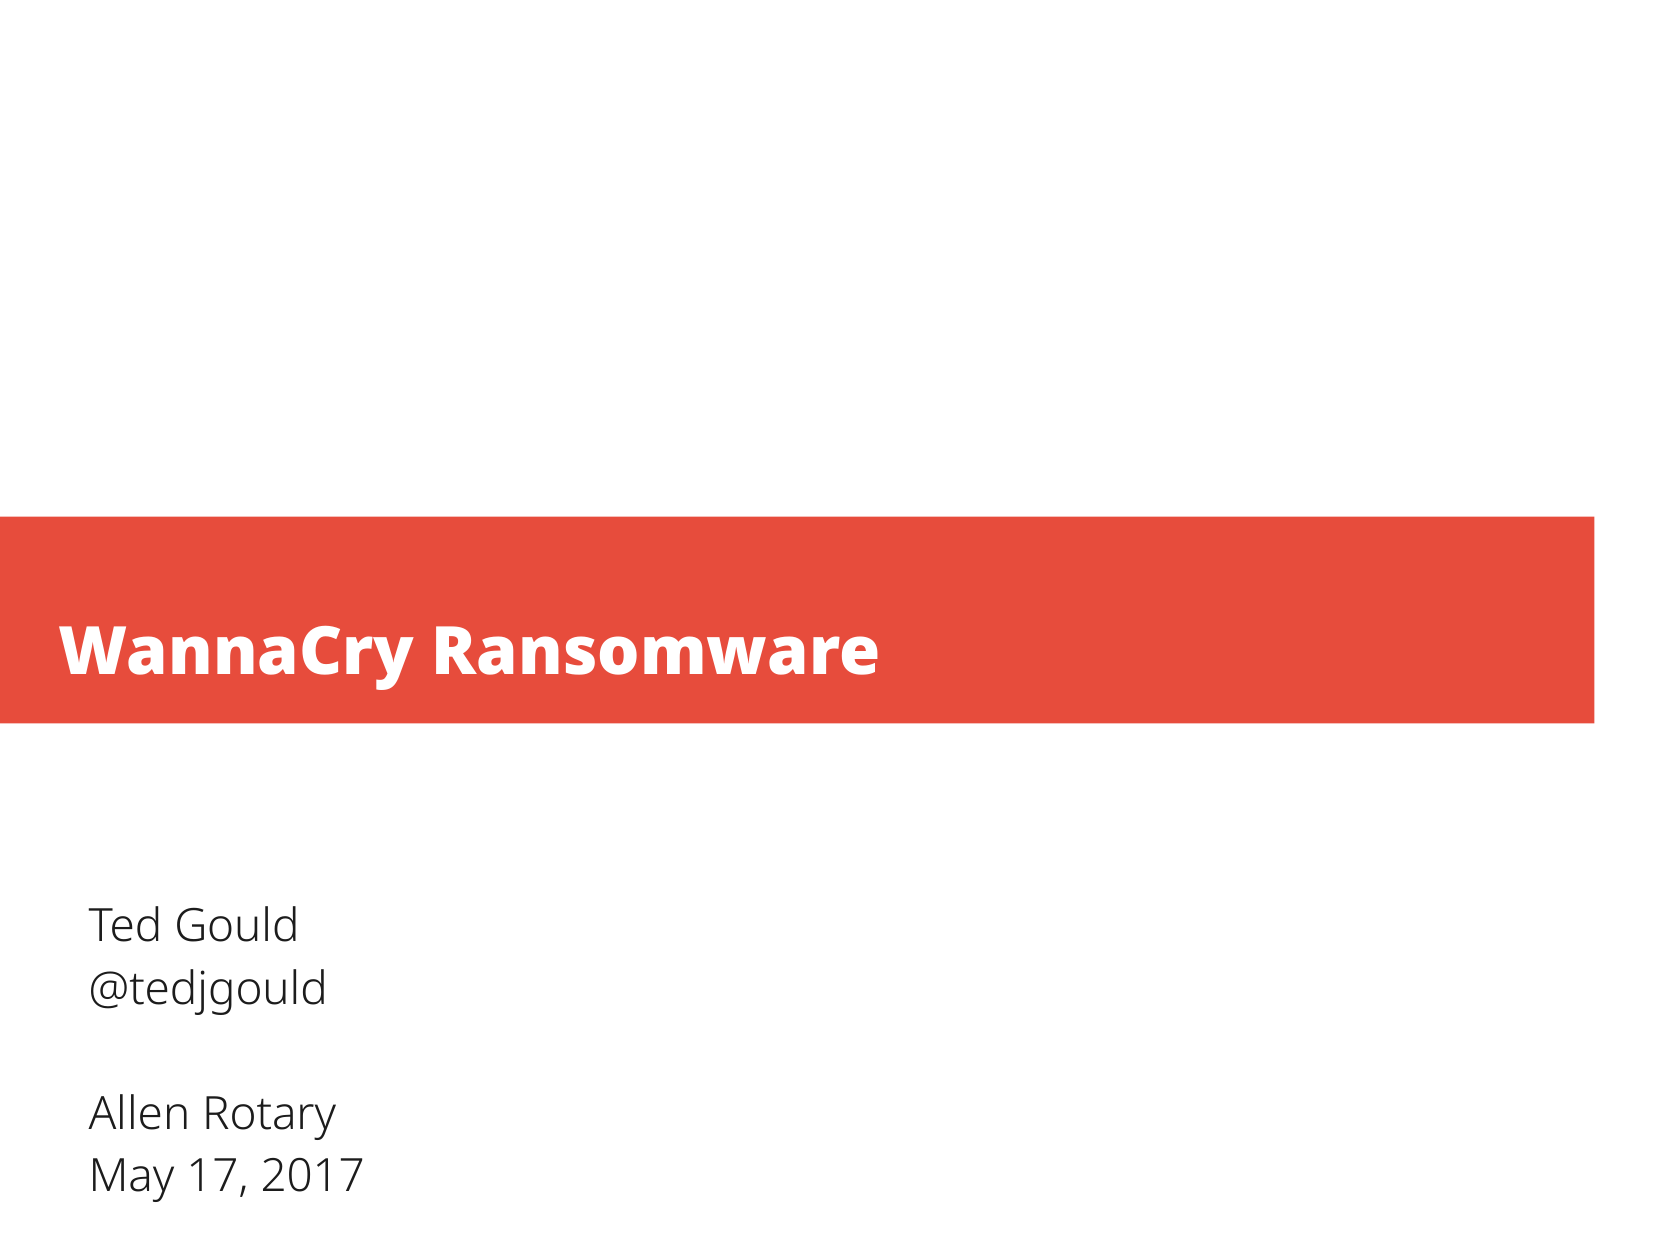

# WannaCry Ransomware
Ted Gould
@tedjgould
Allen Rotary
May 17, 2017